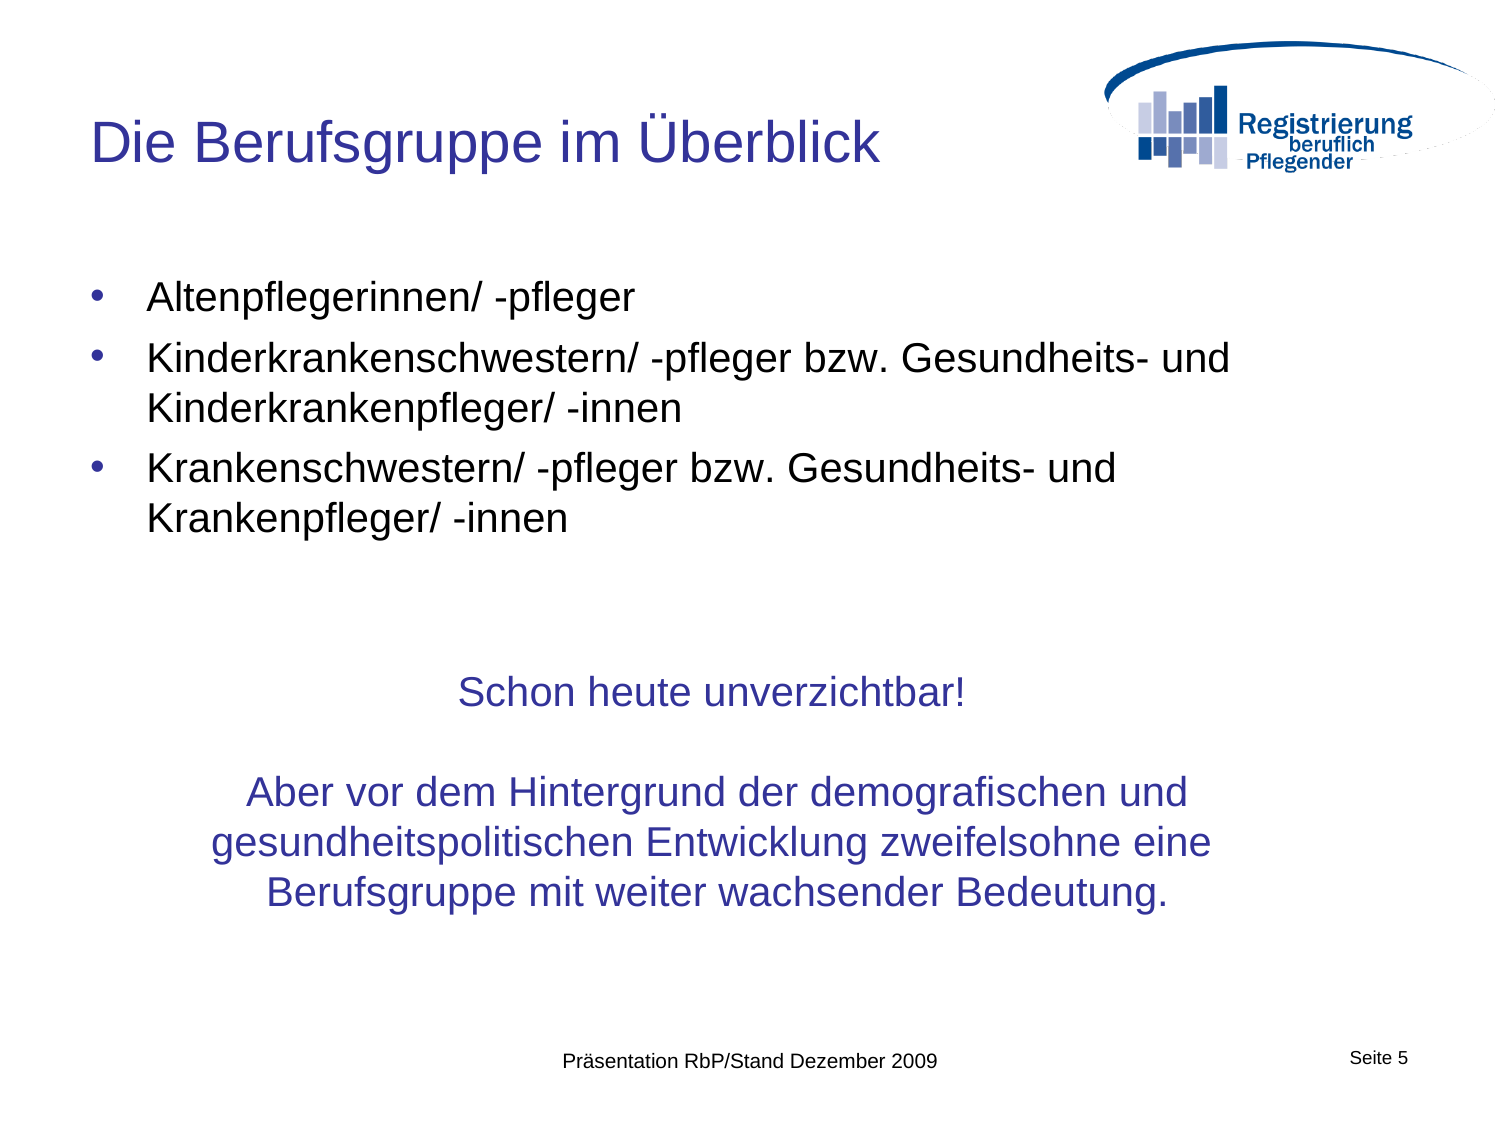

# Die Berufsgruppe im Überblick
Altenpflegerinnen/ -pfleger
Kinderkrankenschwestern/ -pfleger bzw. Gesundheits- und Kinderkrankenpfleger/ -innen
Krankenschwestern/ -pfleger bzw. Gesundheits- und Krankenpfleger/ -innen
Schon heute unverzichtbar!
Aber vor dem Hintergrund der demografischen und gesundheitspolitischen Entwicklung zweifelsohne eine
Berufsgruppe mit weiter wachsender Bedeutung.
Präsentation RbP/Stand Dezember 2009